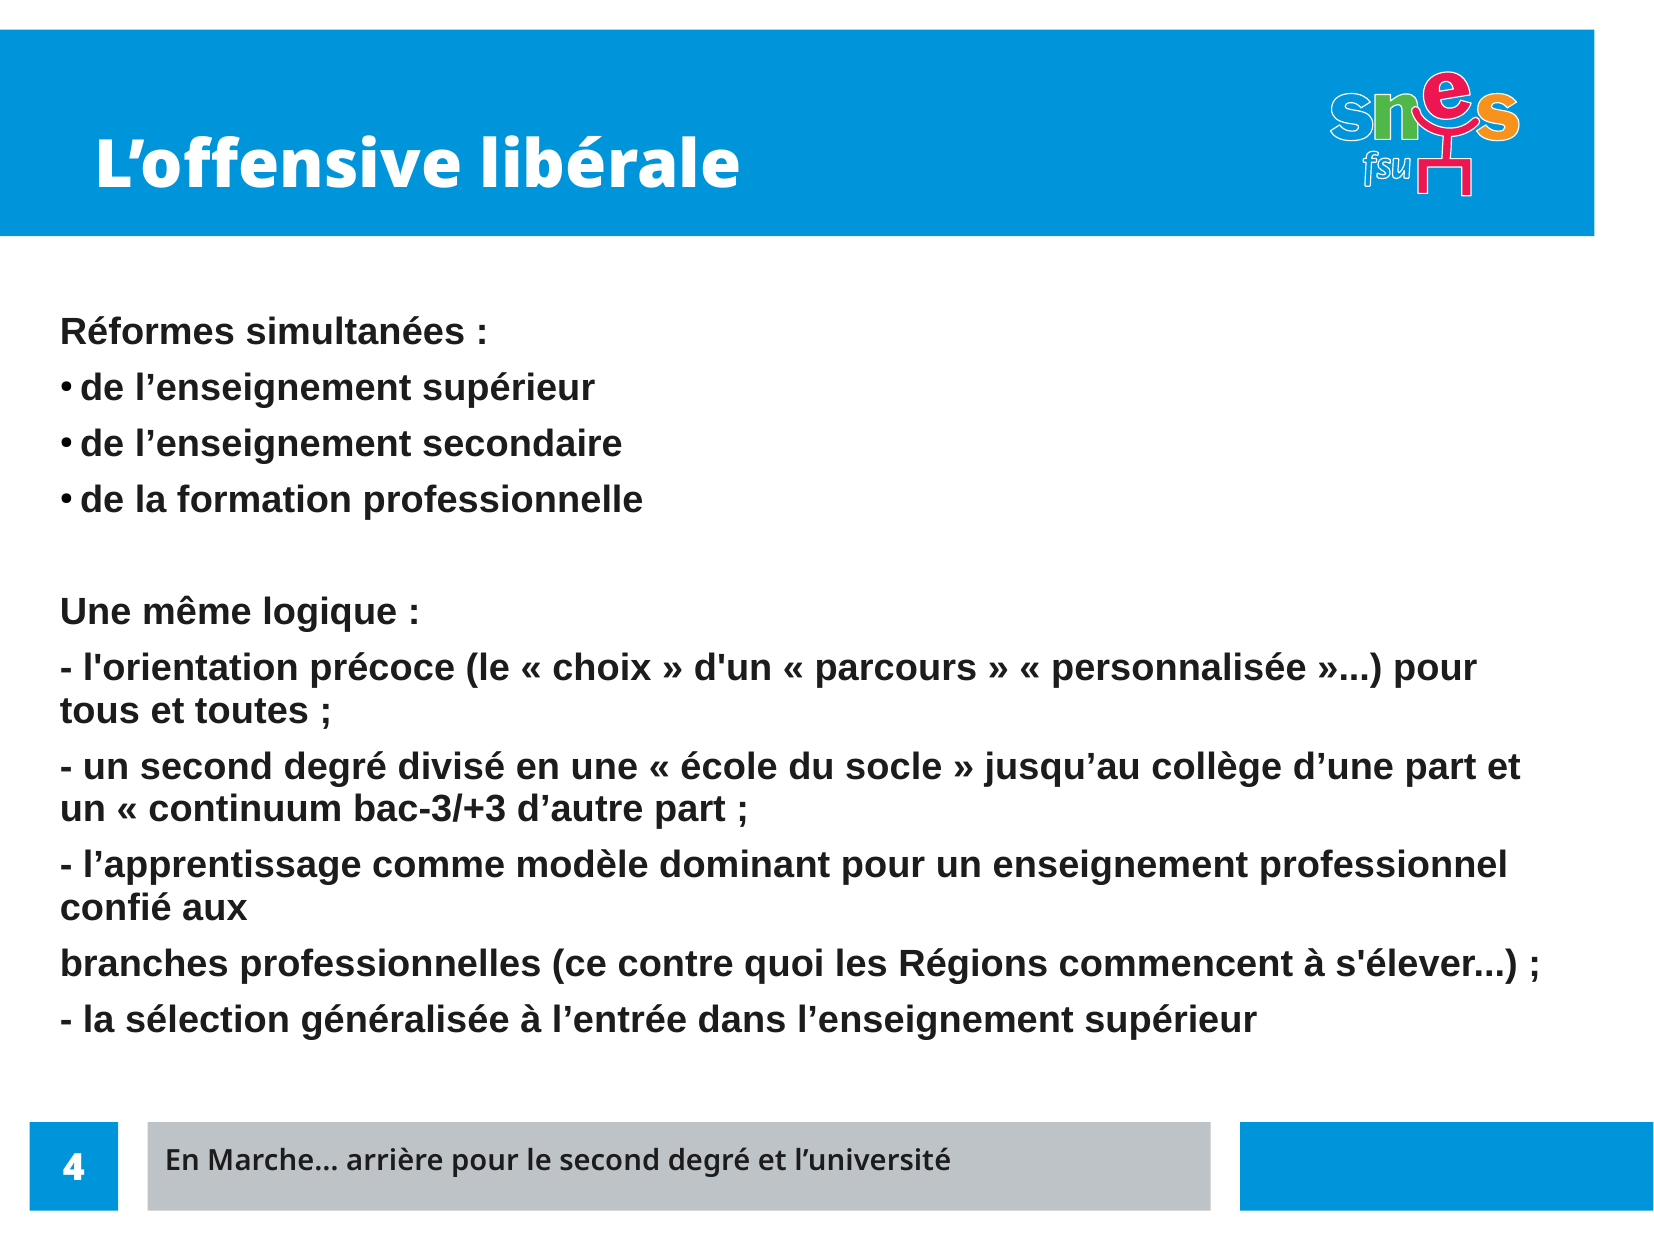

# L’offensive libérale
Réformes simultanées :
de l’enseignement supérieur
de l’enseignement secondaire
de la formation professionnelle
Une même logique :
- l'orientation précoce (le « choix » d'un « parcours » « personnalisée »...) pour tous et toutes ;
- un second degré divisé en une « école du socle » jusqu’au collège d’une part et un « continuum bac-3/+3 d’autre part ;
- l’apprentissage comme modèle dominant pour un enseignement professionnel confié aux
branches professionnelles (ce contre quoi les Régions commencent à s'élever...) ;
- la sélection généralisée à l’entrée dans l’enseignement supérieur
4
En Marche… arrière pour le second degré et l’université